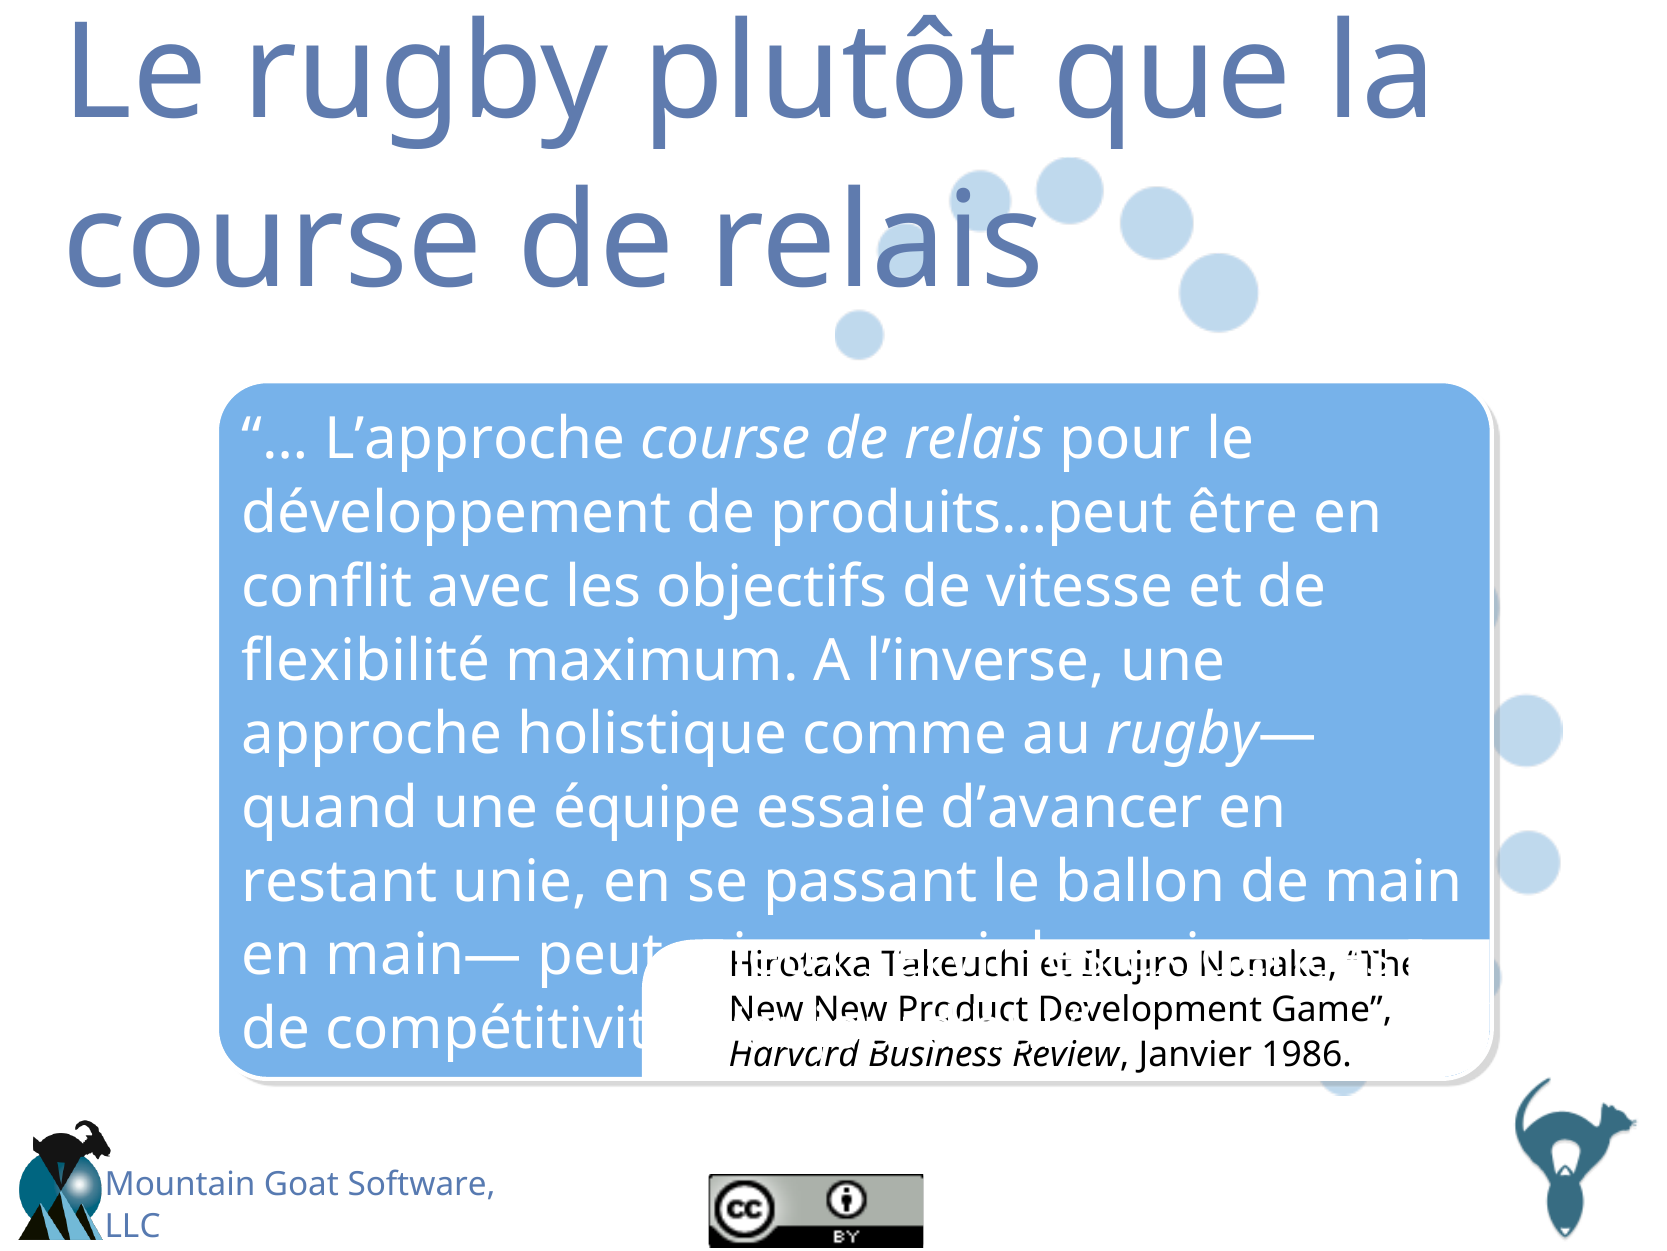

# Le rugby plutôt que la course de relais
“… L’approche course de relais pour le développement de produits…peut être en conflit avec les objectifs de vitesse et de flexibilité maximum. A l’inverse, une approche holistique comme au rugby— quand une équipe essaie d’avancer en restant unie, en se passant le ballon de main en main— peut mieux servir les exigences de compétitivité d’aujourd’hui.”
Hirotaka Takeuchi et Ikujiro Nonaka, “The New New Product Development Game”, Harvard Business Review, Janvier 1986.